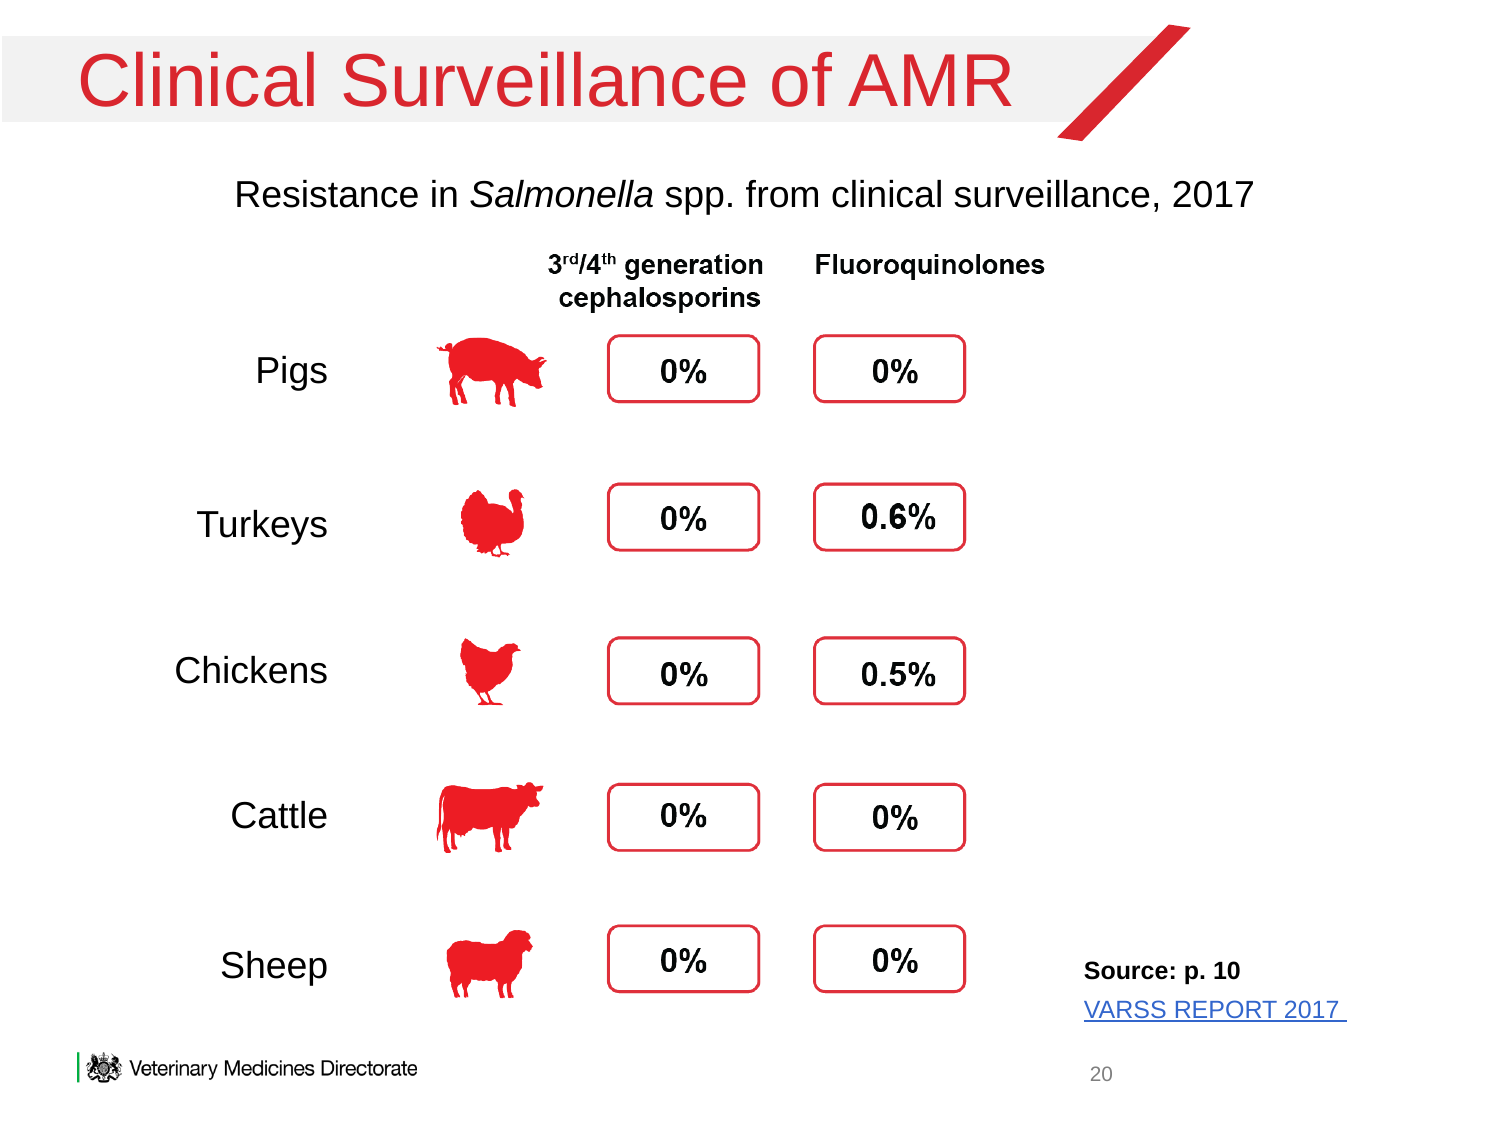

# Clinical Surveillance of AMR
Resistance in Salmonella spp. from clinical surveillance, 2017
Pigs
Turkeys
Chickens
Cattle
Sheep
Source: p. 10
VARSS REPORT 2017